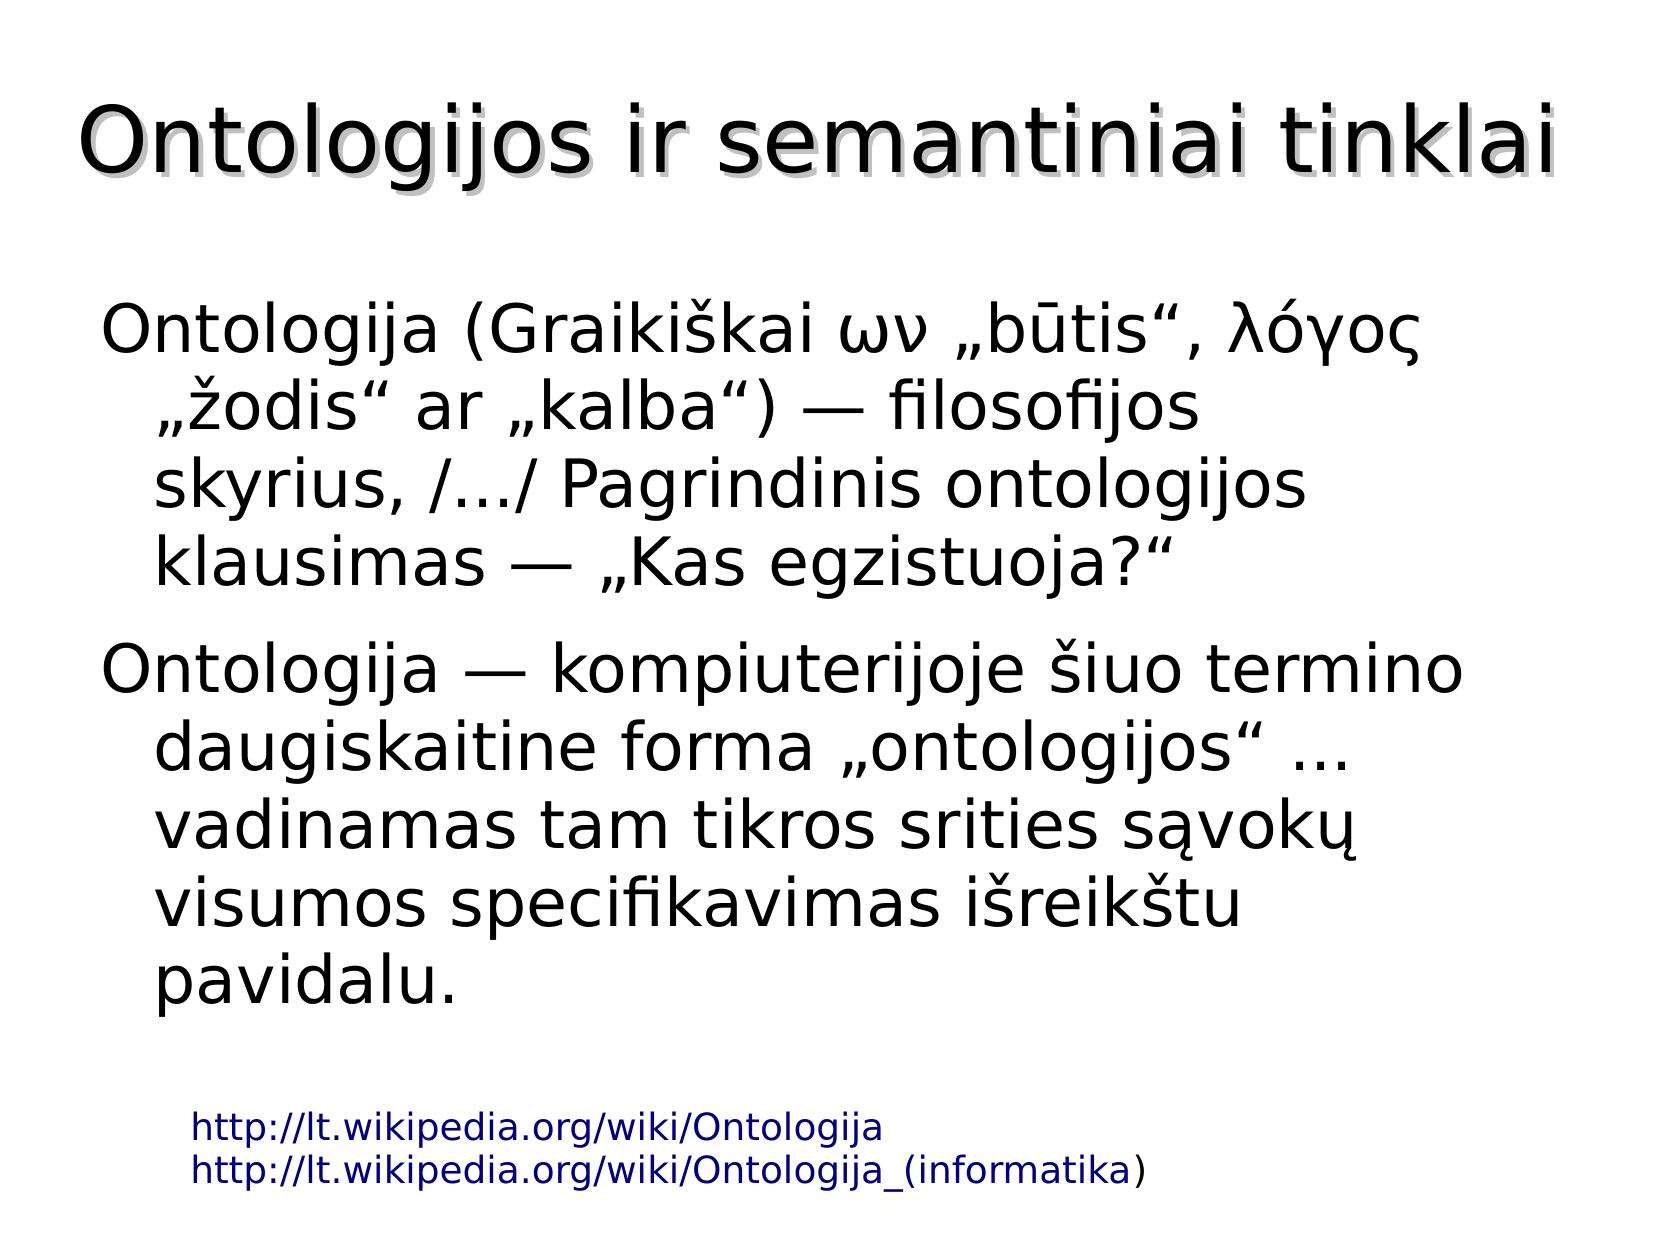

# Ontologijos ir semantiniai tinklai
Ontologija (Graikiškai ων „būtis“, λόγος „žodis“ ar „kalba“) — filosofijos skyrius, /.../ Pagrindinis ontologijos klausimas — „Kas egzistuoja?“
Ontologija — kompiuterijoje šiuo termino daugiskaitine forma „ontologijos“ ... vadinamas tam tikros srities sąvokų visumos specifikavimas išreikštu pavidalu.
http://lt.wikipedia.org/wiki/Ontologija
http://lt.wikipedia.org/wiki/Ontologija_(informatika)